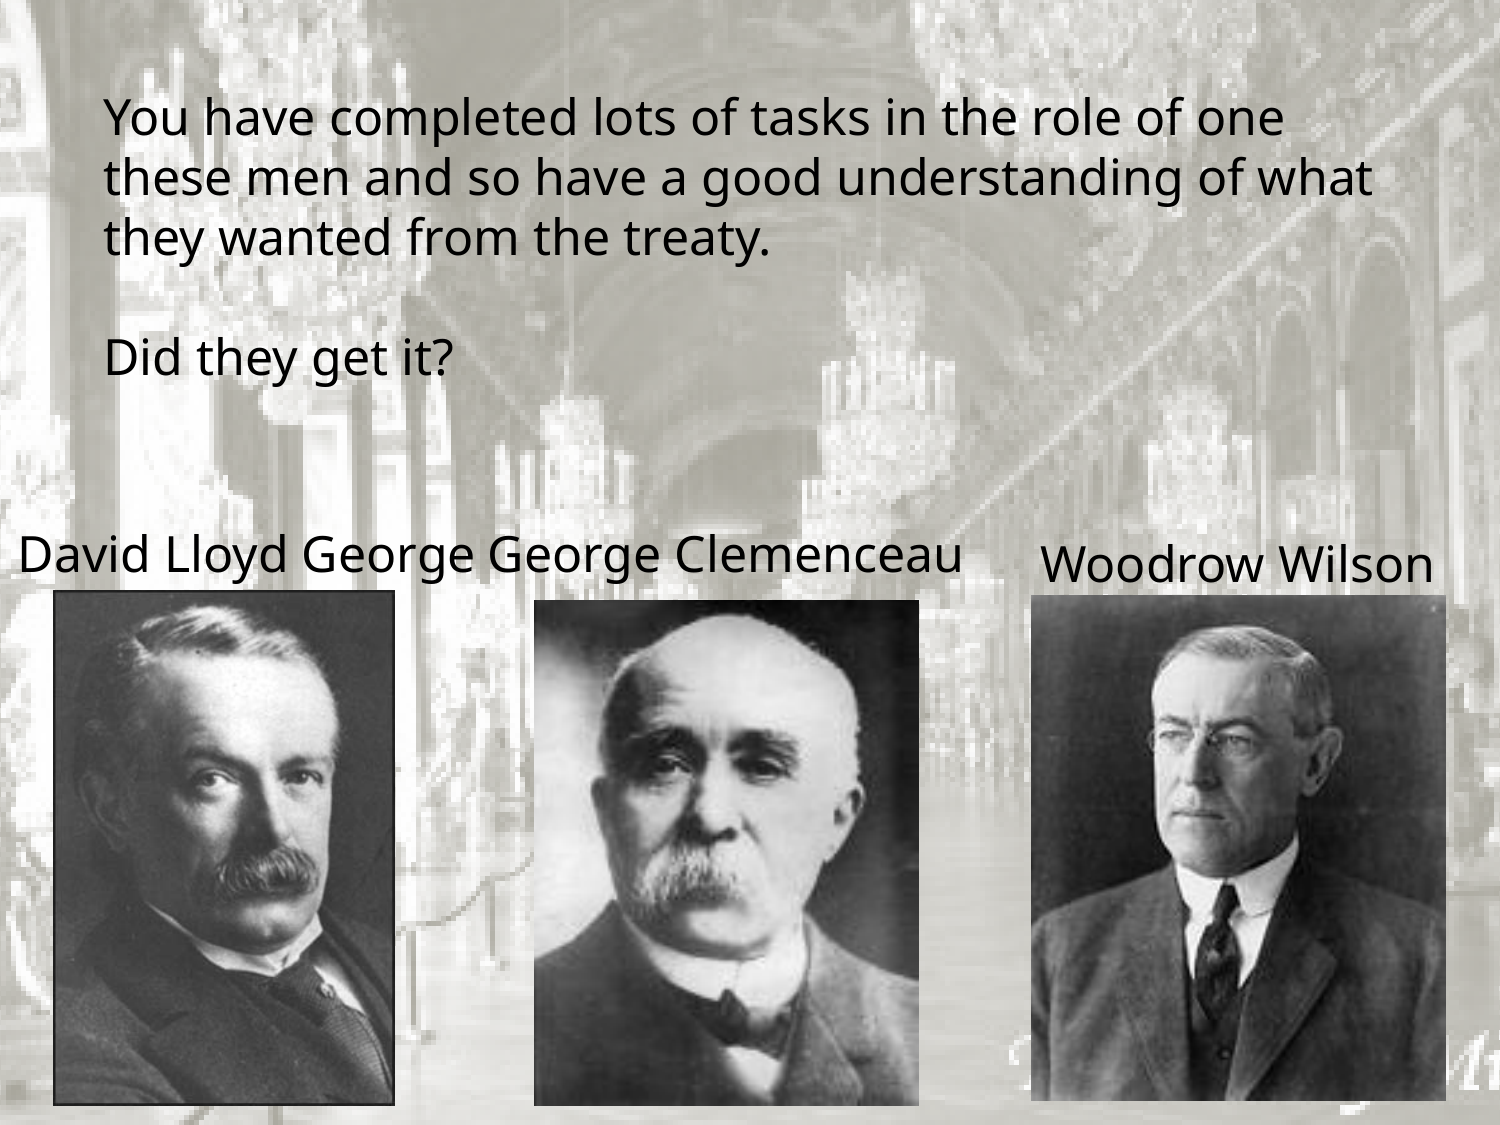

You have completed lots of tasks in the role of one these men and so have a good understanding of what they wanted from the treaty.
Did they get it?
David Lloyd George
George Clemenceau
Woodrow Wilson